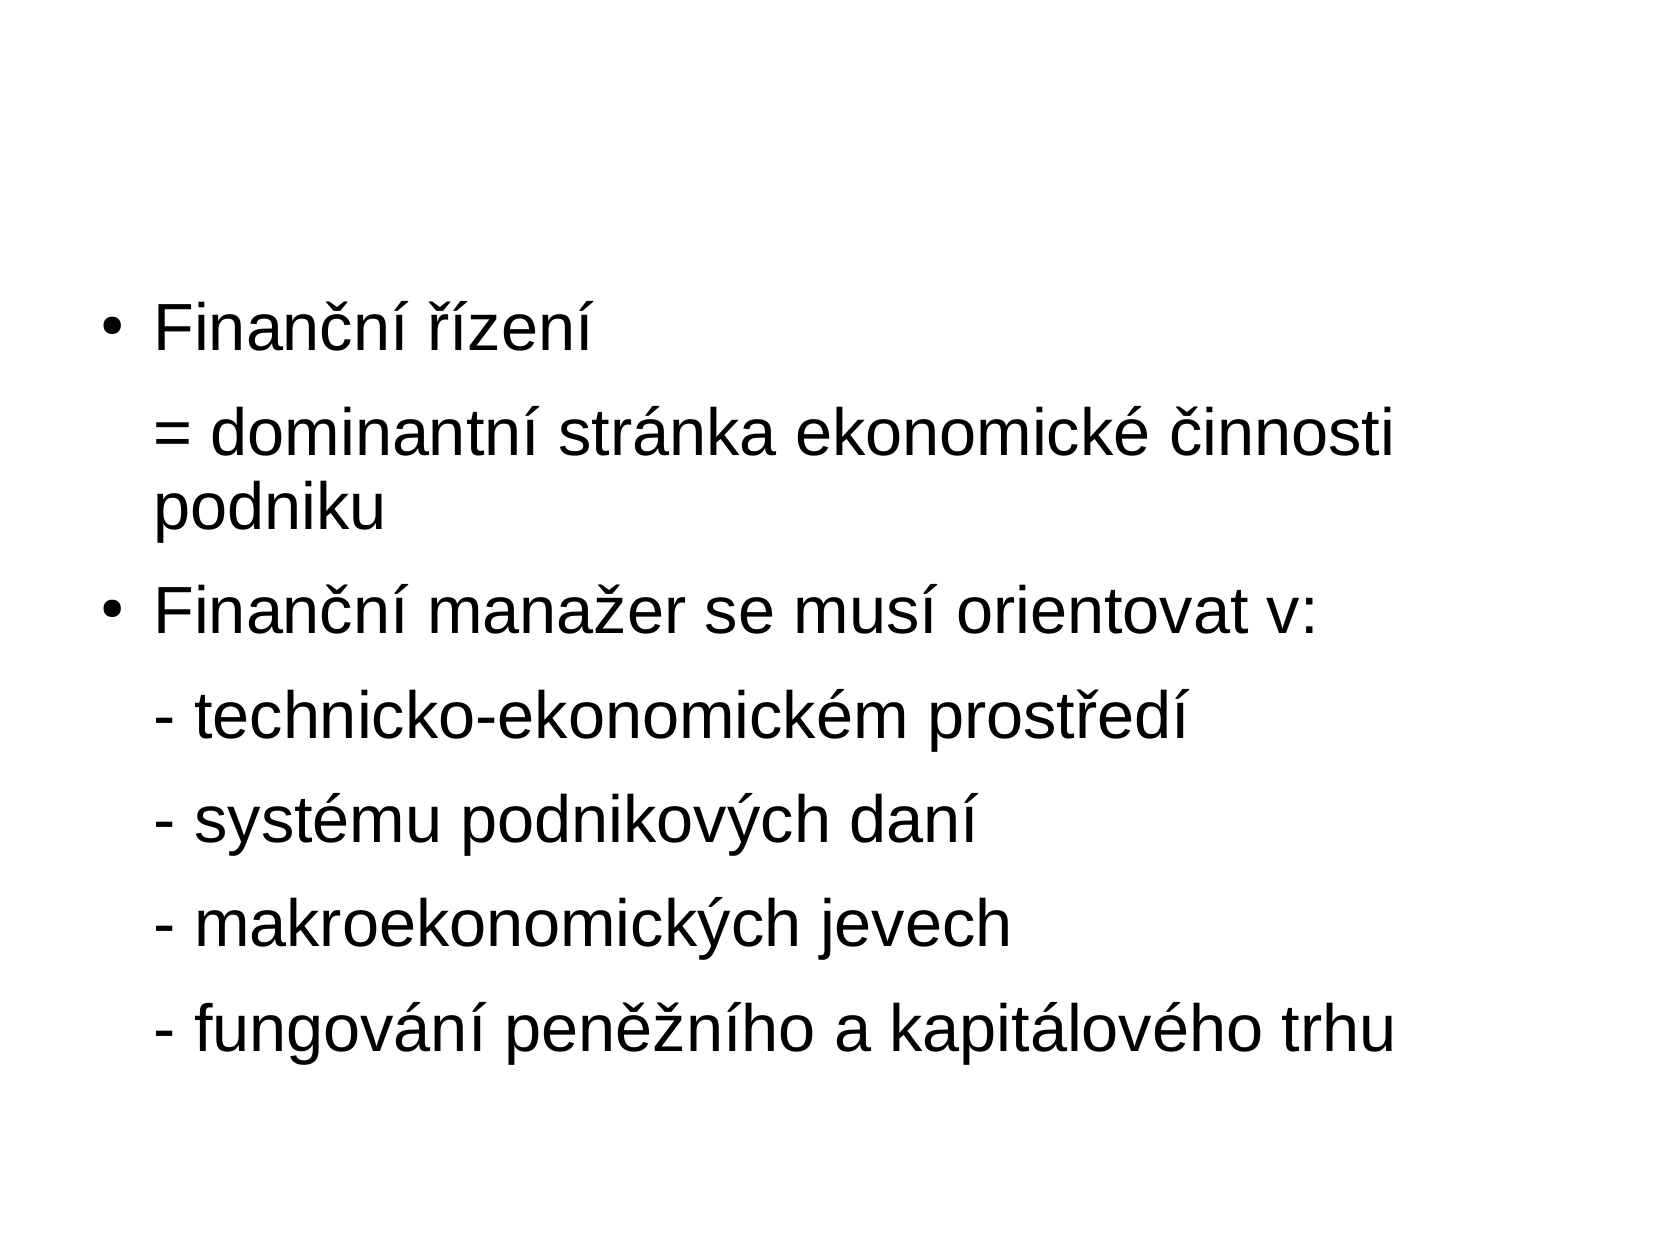

#
Finanční řízení
= dominantní stránka ekonomické činnosti podniku
Finanční manažer se musí orientovat v:
- technicko-ekonomickém prostředí
- systému podnikových daní
- makroekonomických jevech
- fungování peněžního a kapitálového trhu